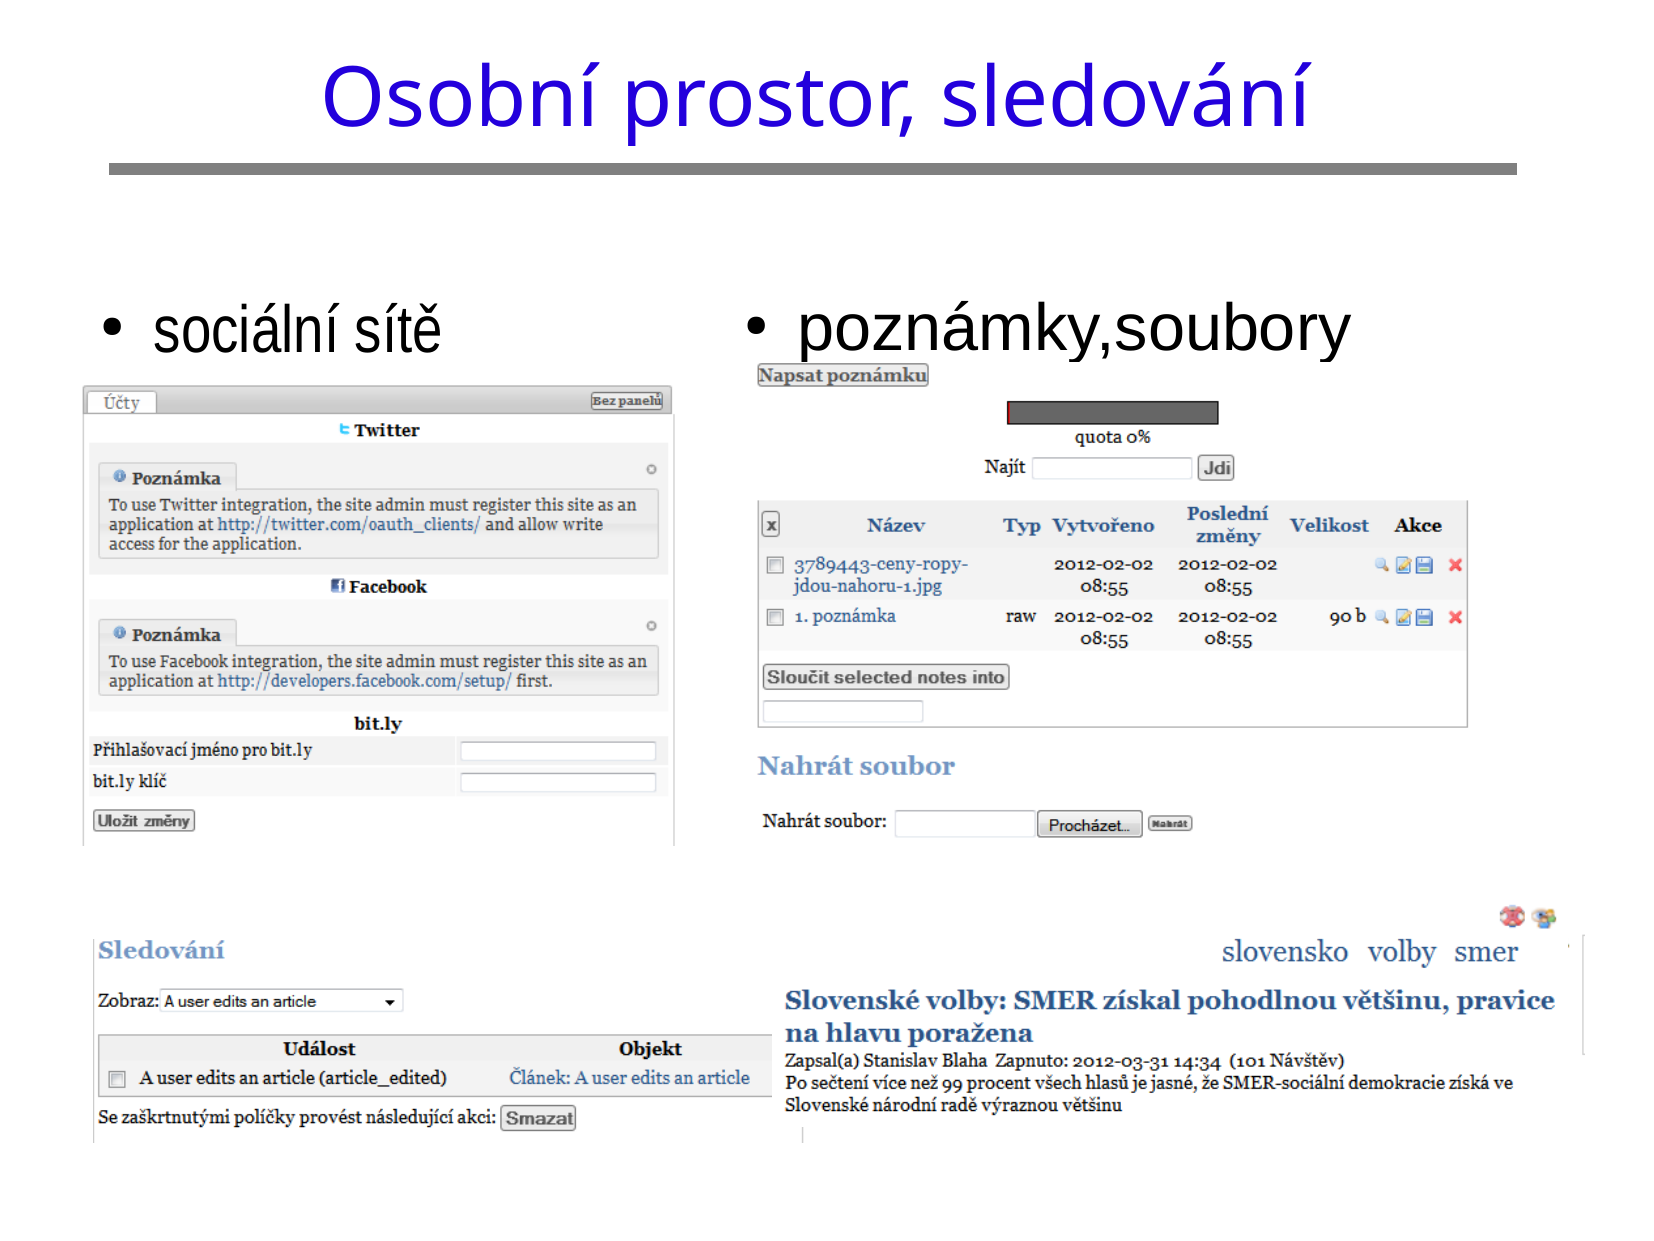

# Osobní prostor, sledování
sociální sítě
poznámky,soubory